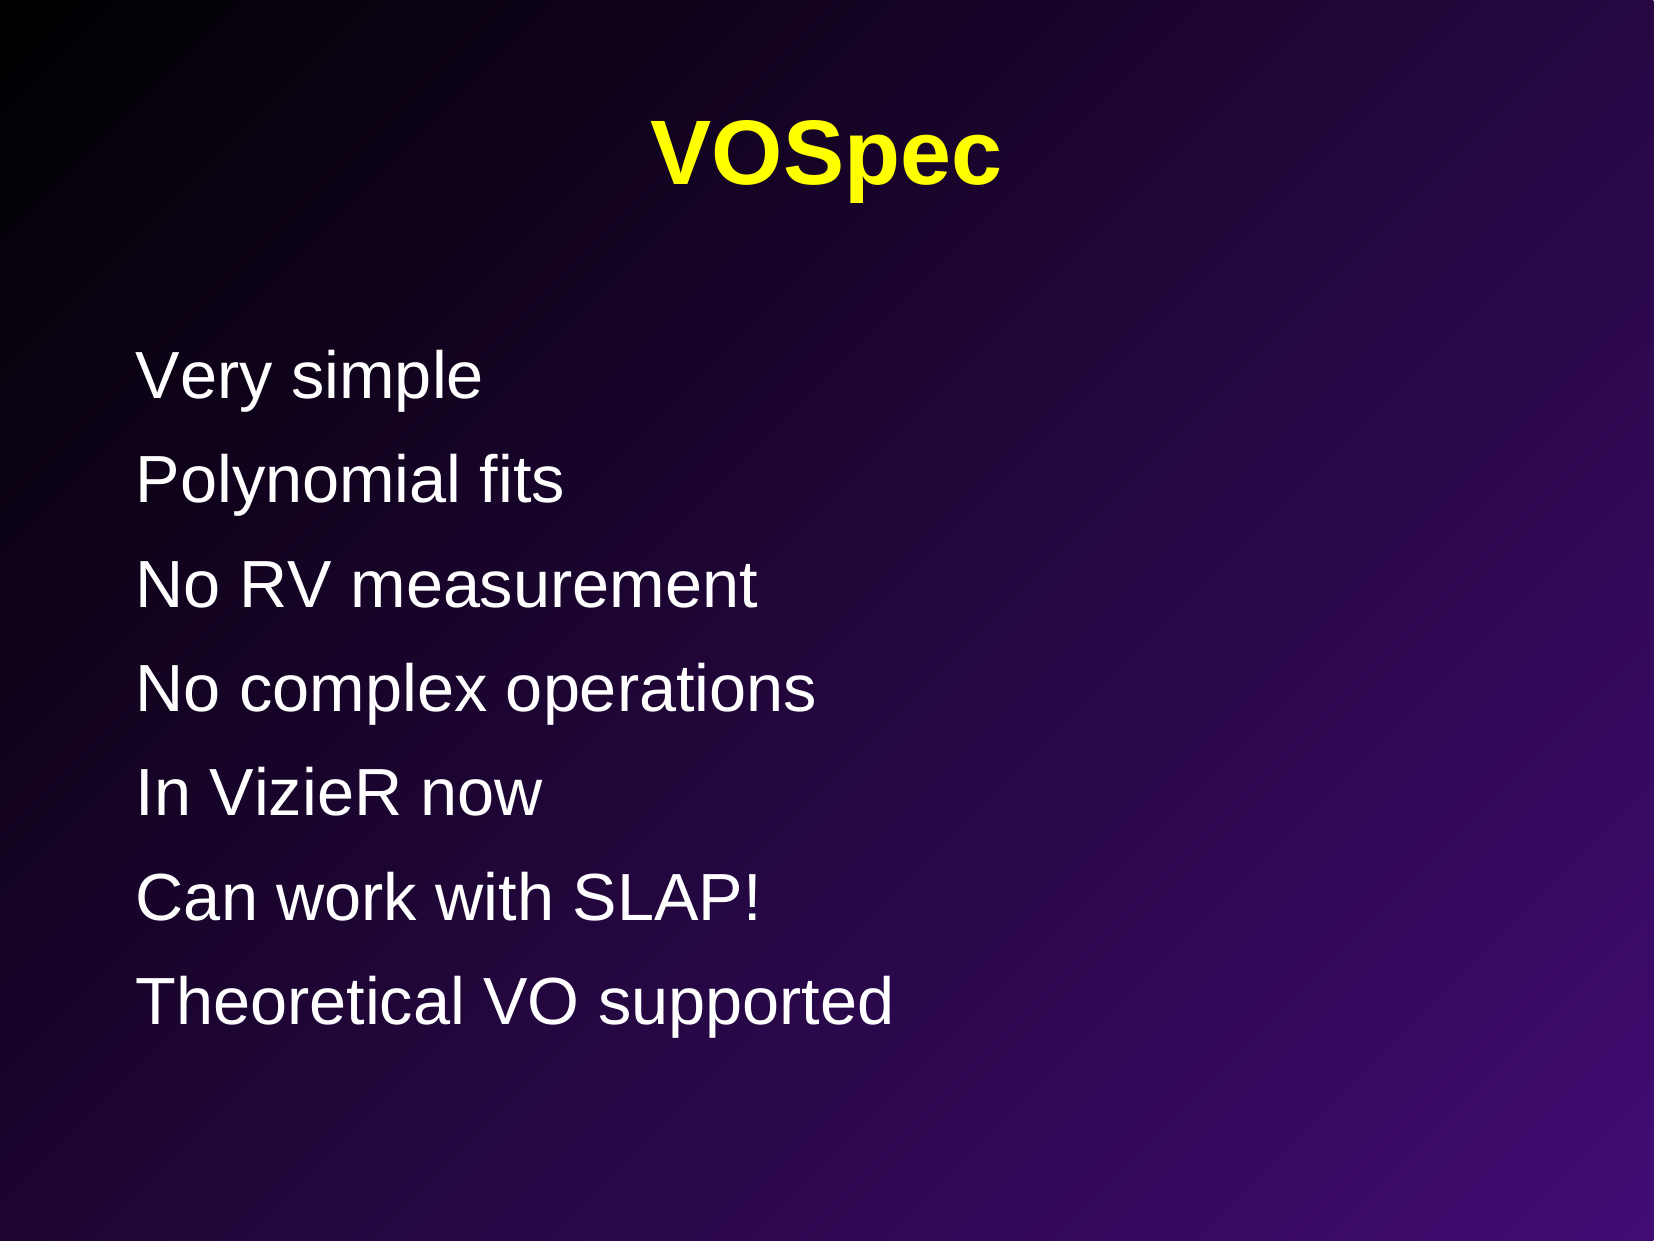

# VOSpec
Very simple
Polynomial fits
No RV measurement
No complex operations
In VizieR now
Can work with SLAP!
Theoretical VO supported